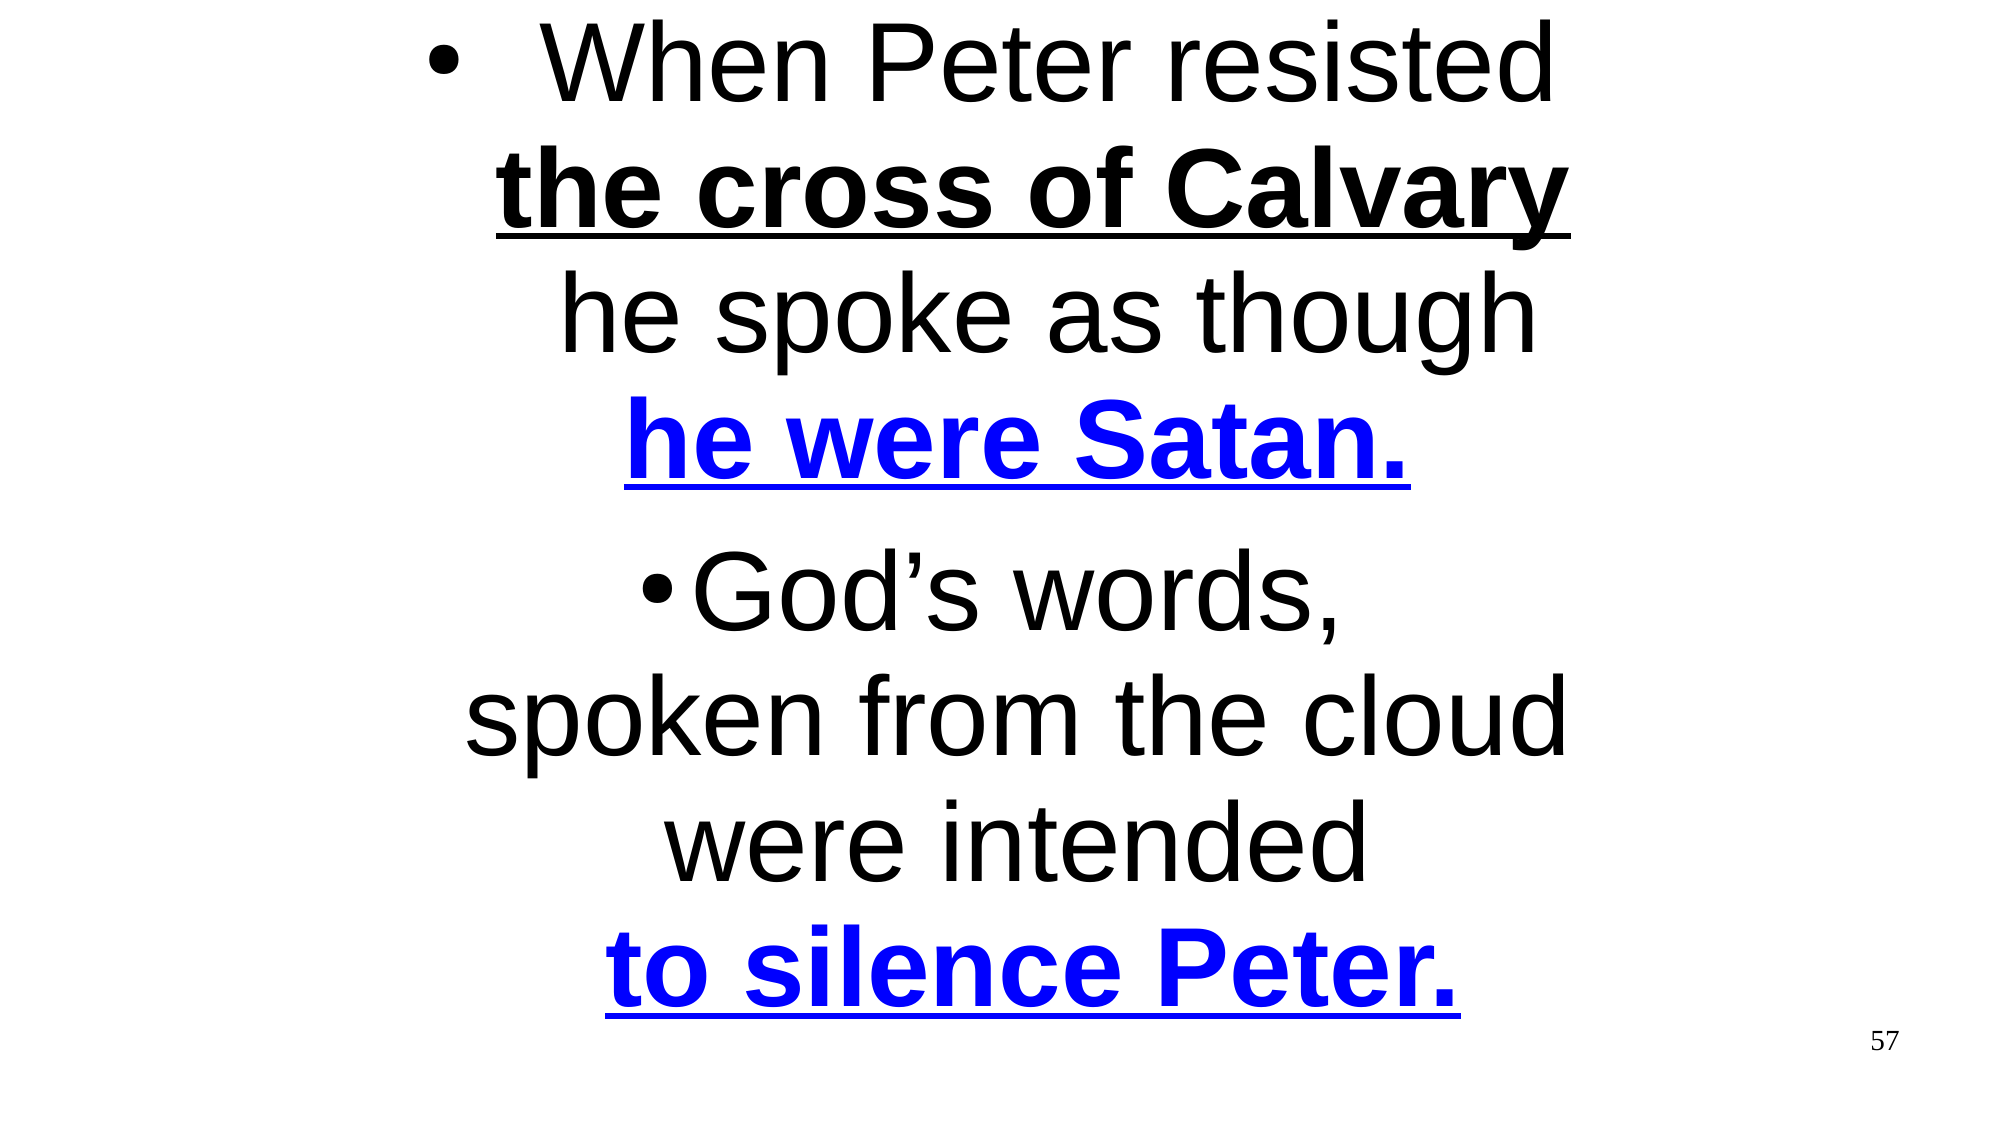

# When Peter resisted the cross of Calvary he spoke as though he were Satan.
God’s words,
spoken from the cloud
were intended
to silence Peter.
57